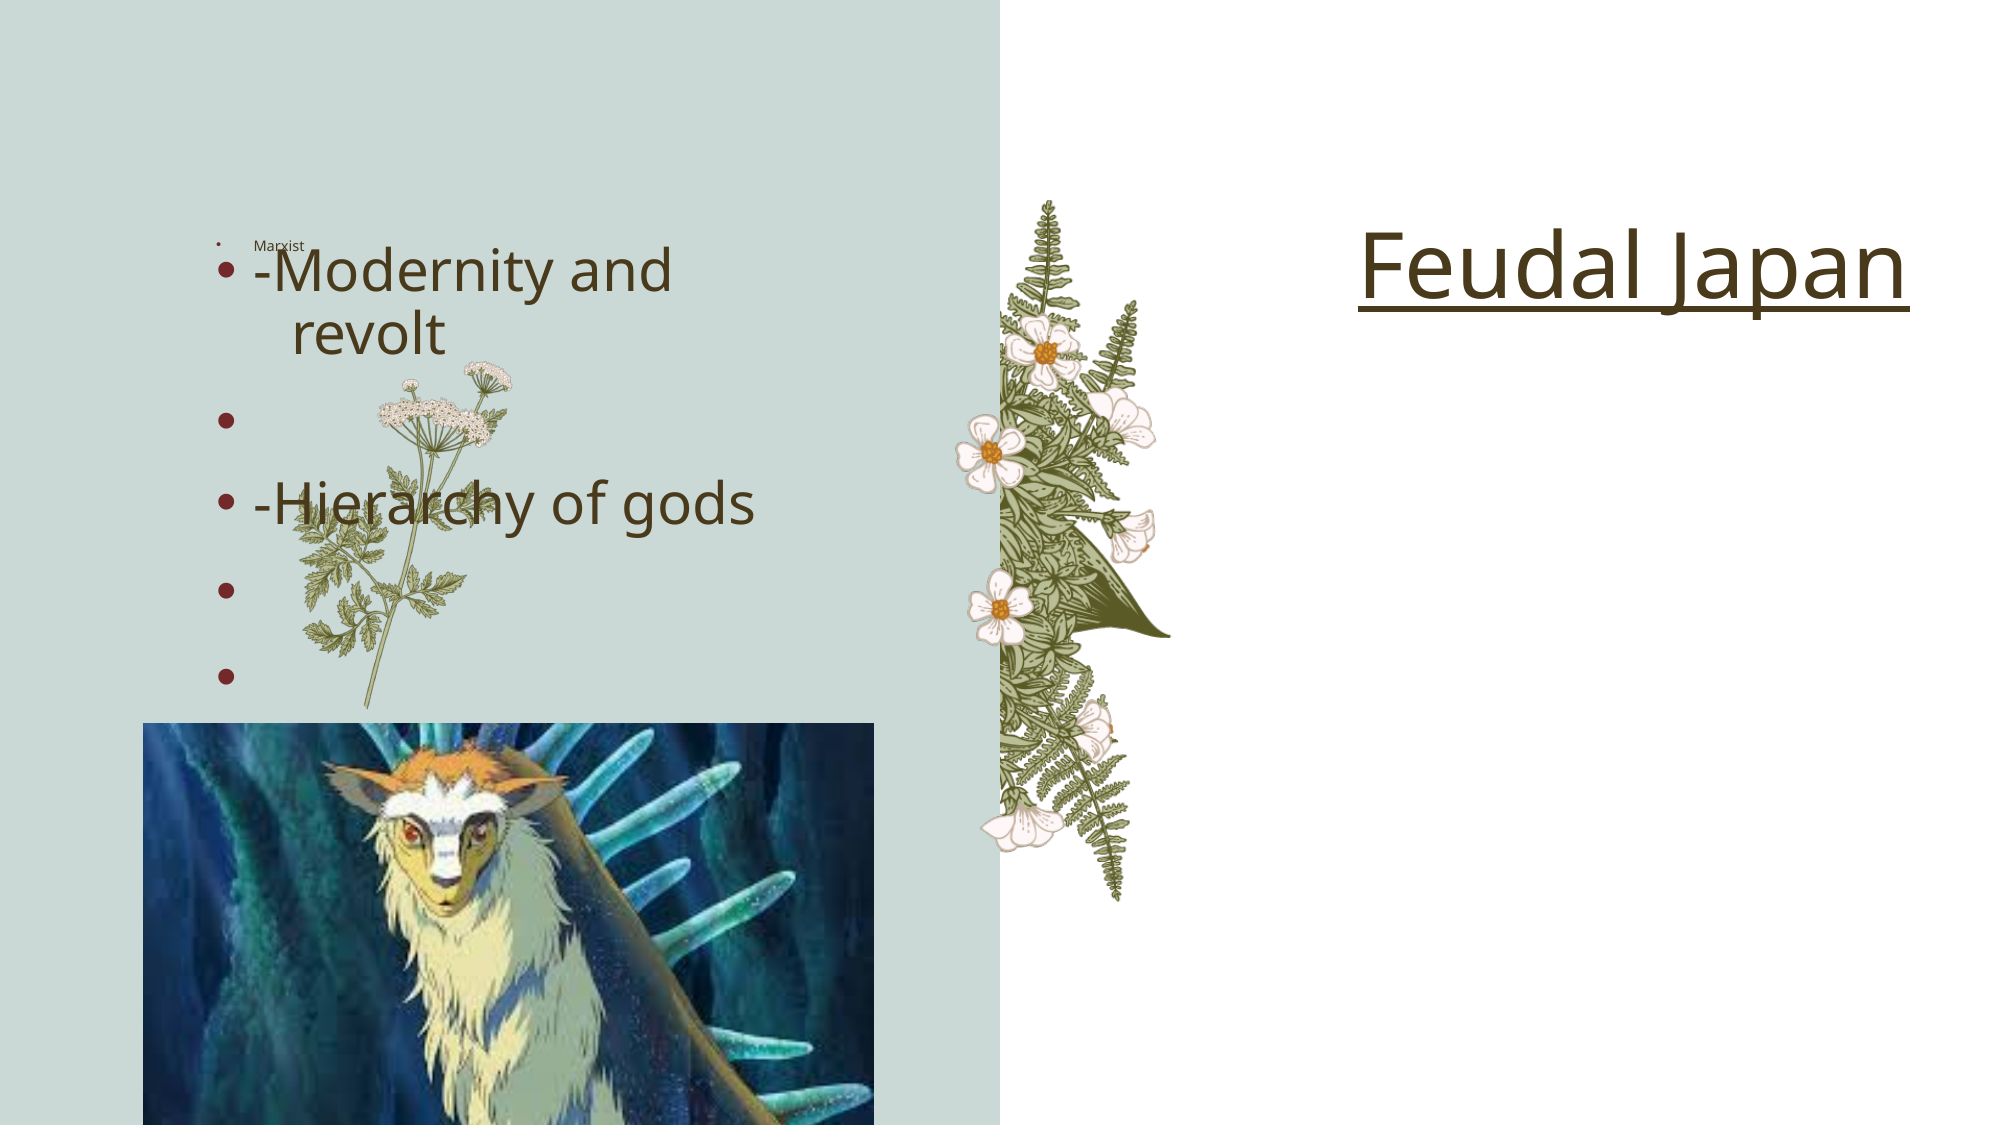

# Feudal Japan
-Modernity and revolt
-Hierarchy of gods
Marxist